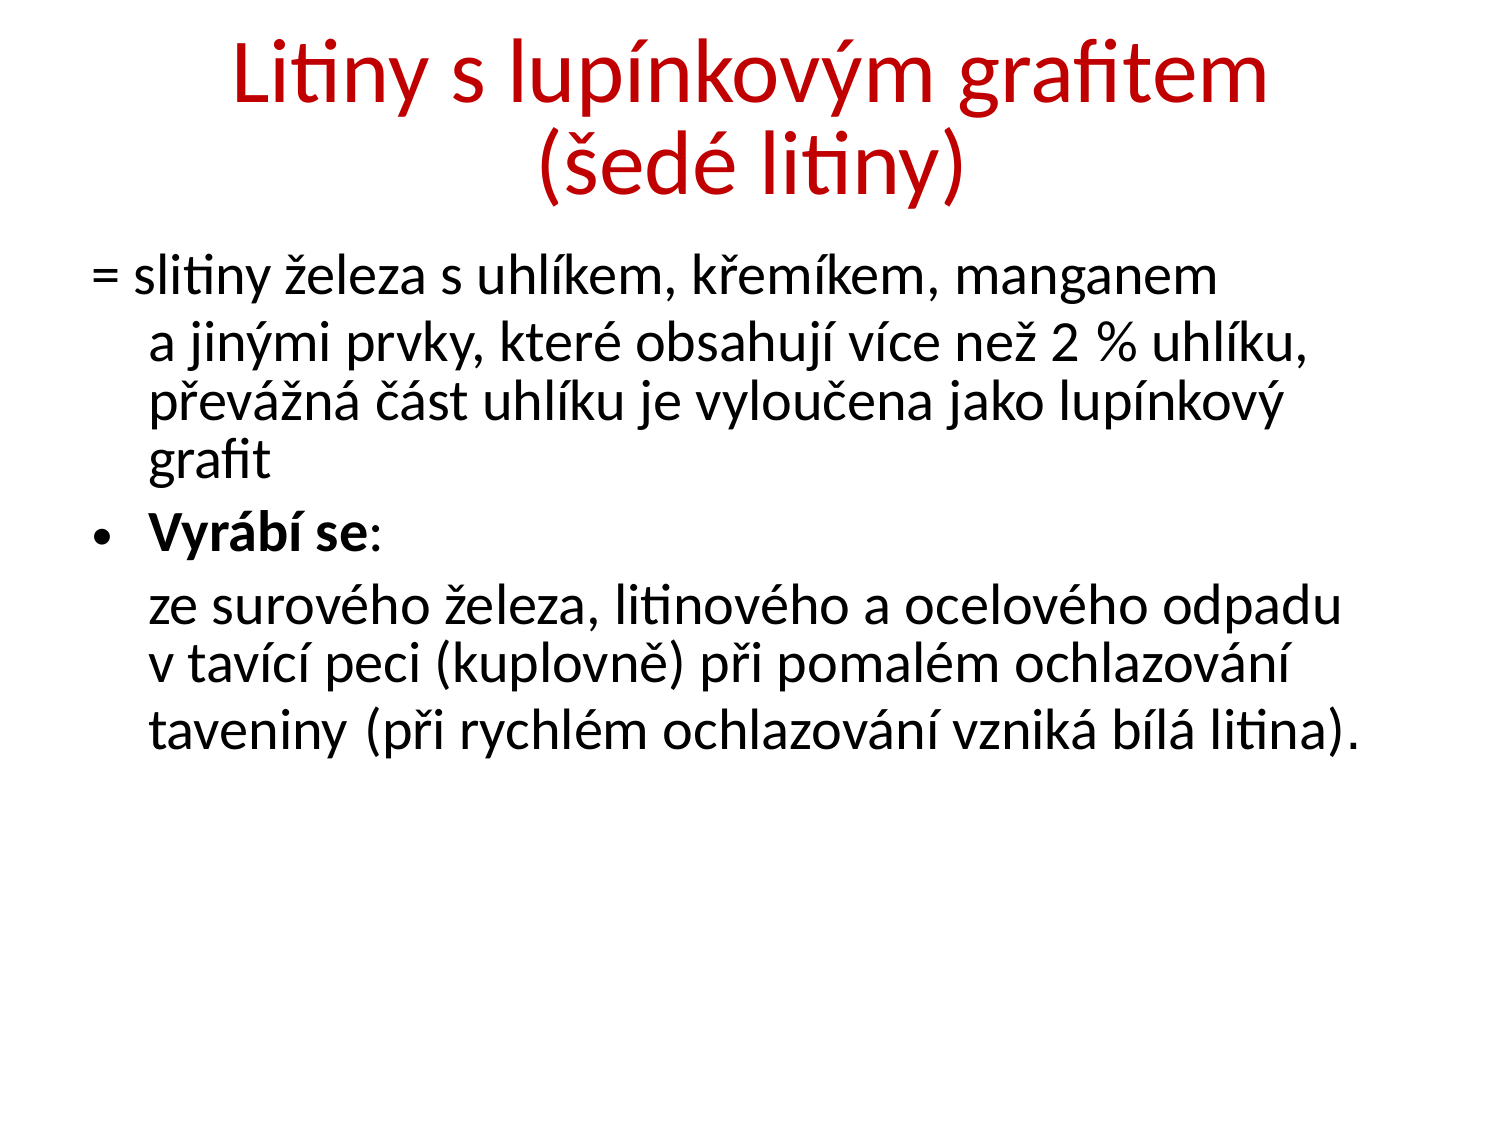

# Litiny s lupínkovým grafitem (šedé litiny)
= slitiny železa s uhlíkem, křemíkem, manganem
a jinými prvky, které obsahují více než 2 % uhlíku, převážná část uhlíku je vyloučena jako lupínkový grafit
Vyrábí se:
	ze surového železa, litinového a ocelového odpadu
v tavící peci (kuplovně) při pomalém ochlazování taveniny (při rychlém ochlazování vzniká bílá litina).